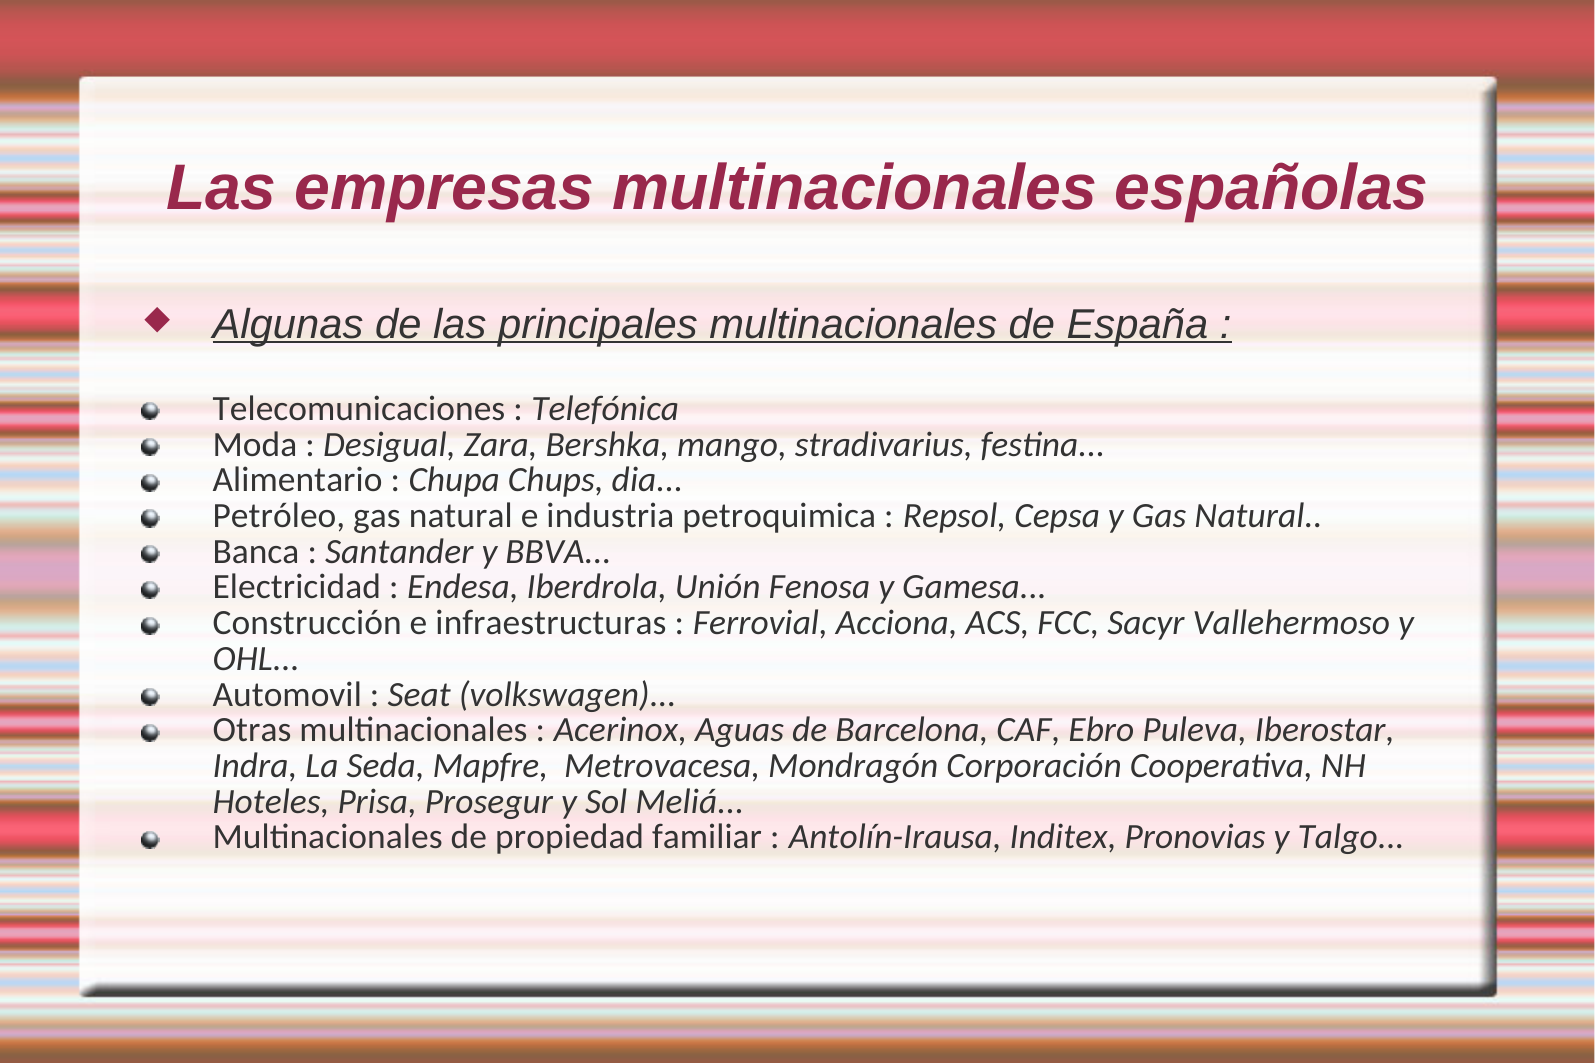

# Las empresas multinacionales españolas
Algunas de las principales multinacionales de España :
Telecomunicaciones : Telefónica
Moda : Desigual, Zara, Bershka, mango, stradivarius, festina...
Alimentario : Chupa Chups, dia...
Petróleo, gas natural e industria petroquimica : Repsol, Cepsa y Gas Natural..
Banca : Santander y BBVA...
Electricidad : Endesa, Iberdrola, Unión Fenosa y Gamesa...
Construcción e infraestructuras : Ferrovial, Acciona, ACS, FCC, Sacyr Vallehermoso y OHL...
Automovil : Seat (volkswagen)...
Otras multinacionales : Acerinox, Aguas de Barcelona, CAF, Ebro Puleva, Iberostar, Indra, La Seda, Mapfre, Metrovacesa, Mondragón Corporación Cooperativa, NH Hoteles, Prisa, Prosegur y Sol Meliá...
Multinacionales de propiedad familiar : Antolín-Irausa, Inditex, Pronovias y Talgo...